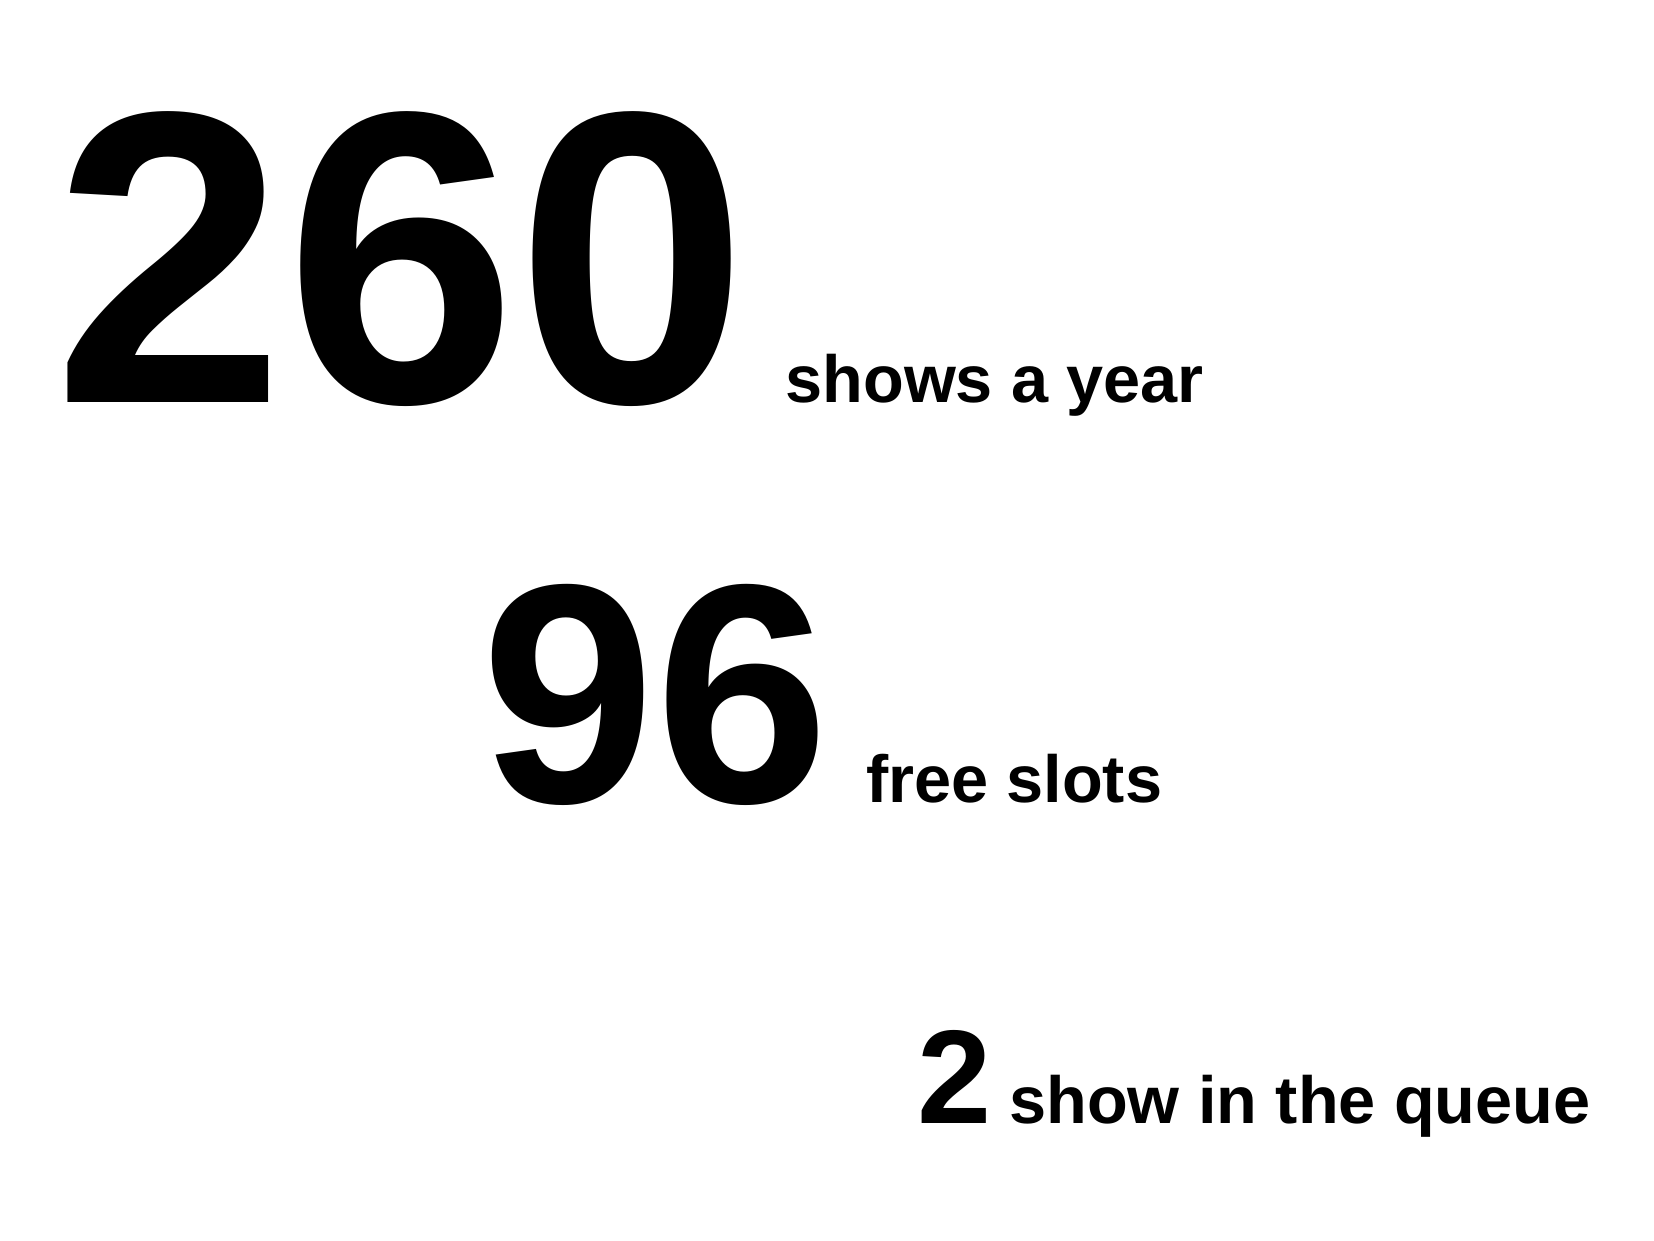

# 260 shows a year
96 free slots
2 show in the queue